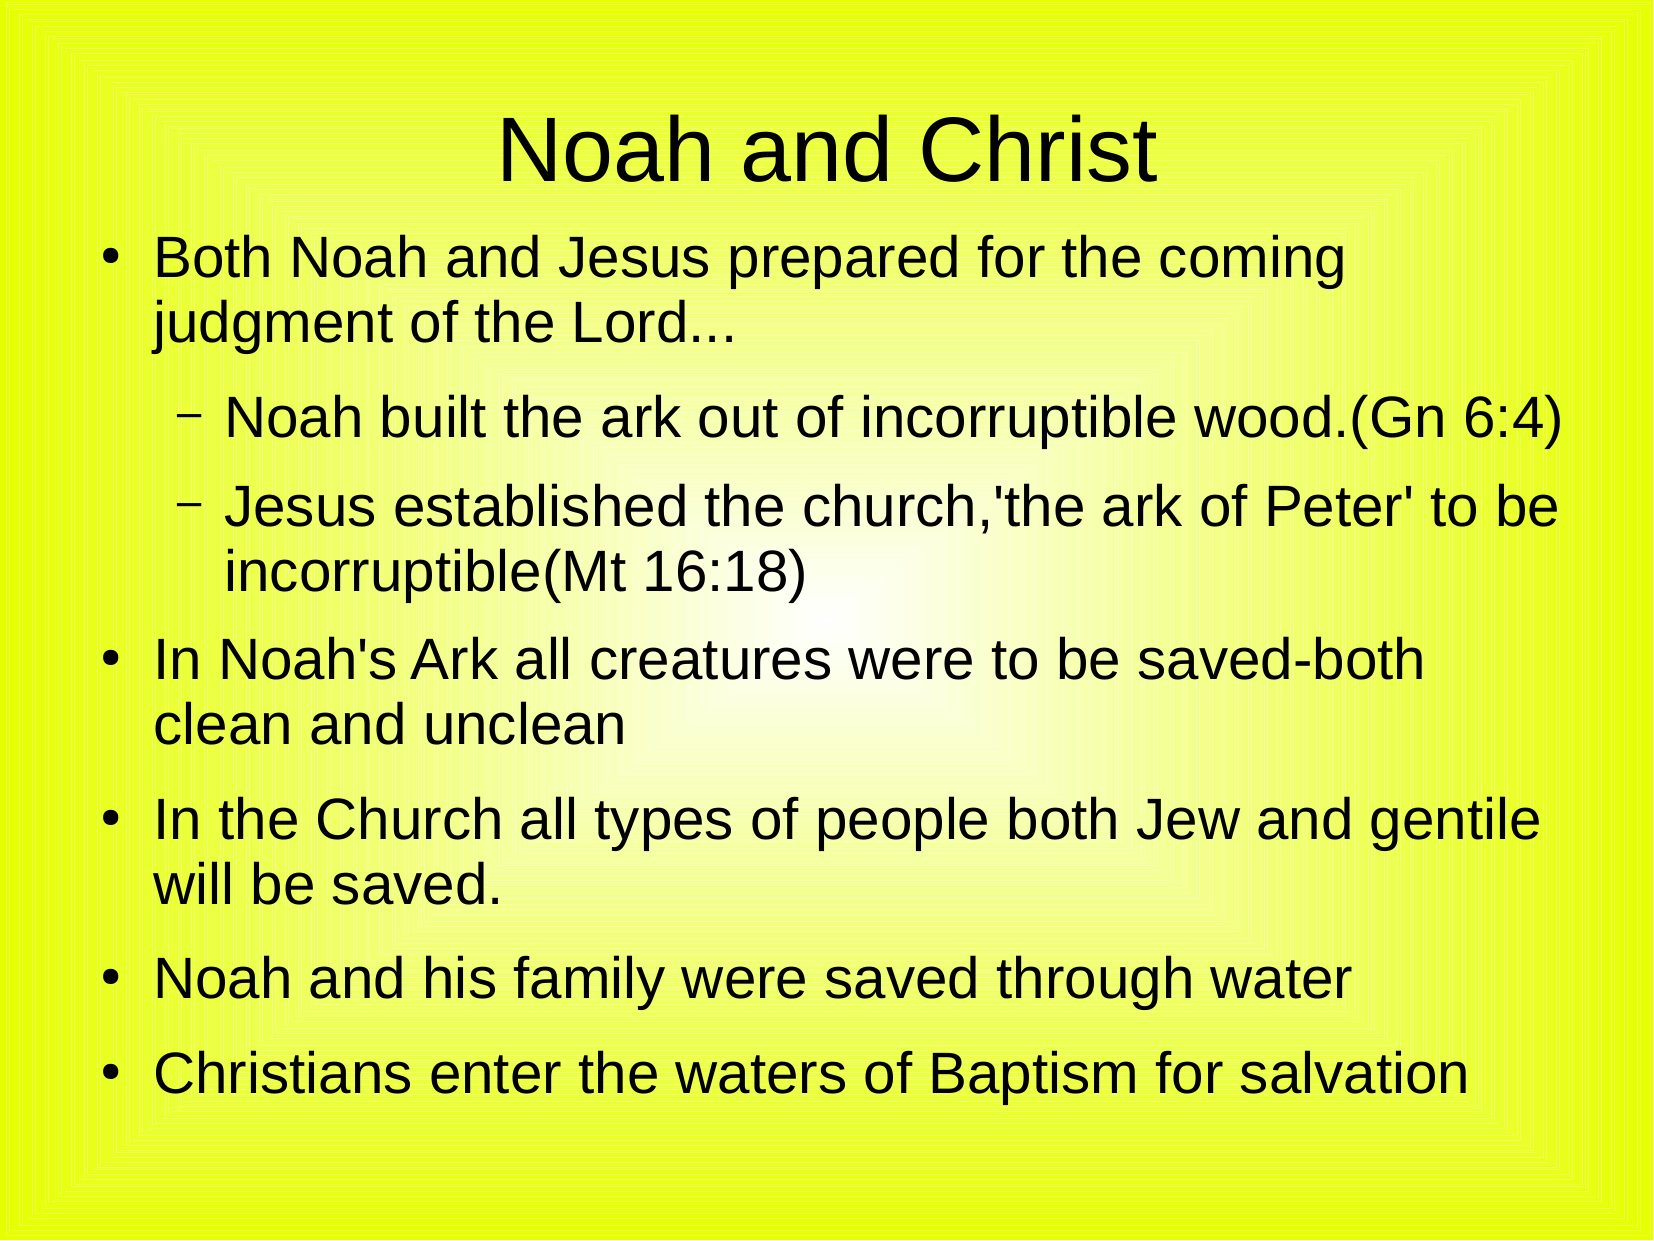

# Noah and Christ
Both Noah and Jesus prepared for the coming judgment of the Lord...
Noah built the ark out of incorruptible wood.(Gn 6:4)
Jesus established the church,'the ark of Peter' to be incorruptible(Mt 16:18)
In Noah's Ark all creatures were to be saved-both clean and unclean
In the Church all types of people both Jew and gentile will be saved.
Noah and his family were saved through water
Christians enter the waters of Baptism for salvation